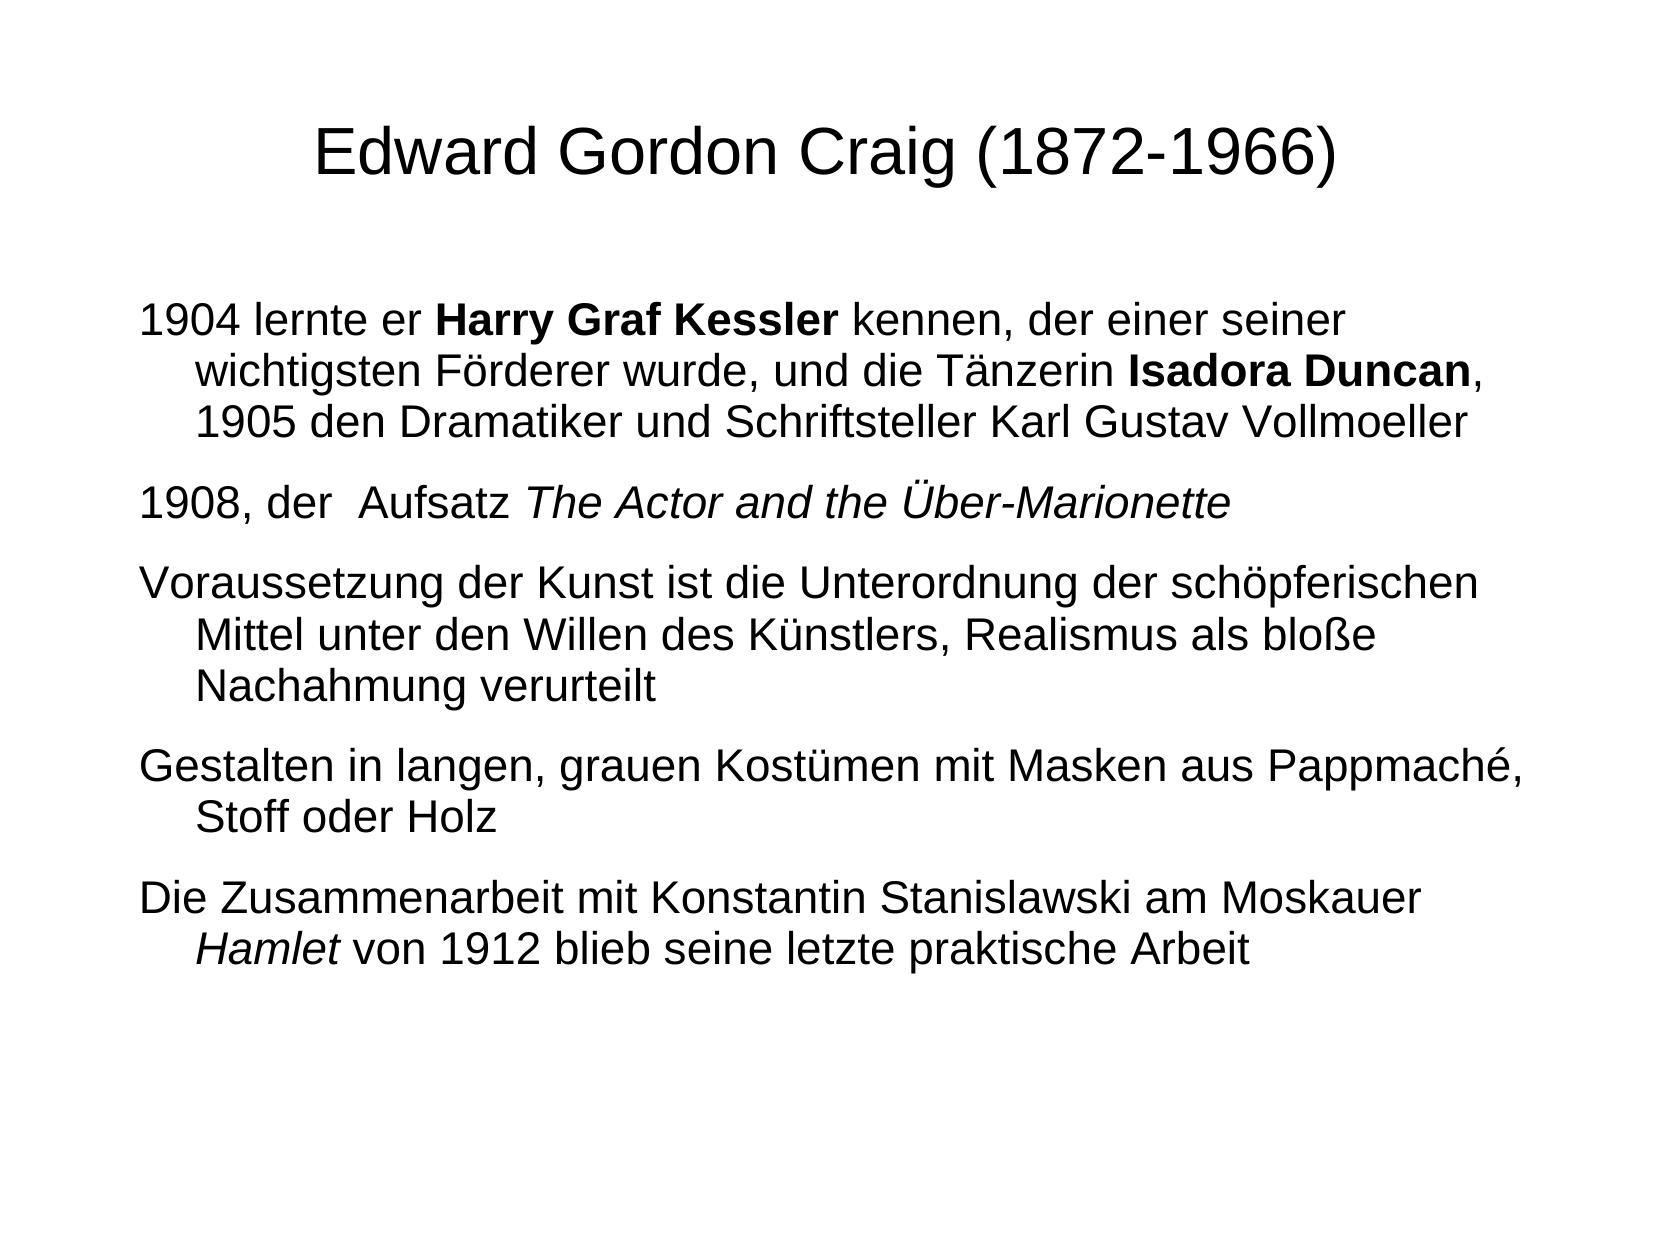

# Edward Gordon Craig (1872-1966)
1904 lernte er Harry Graf Kessler kennen, der einer seiner wichtigsten Förderer wurde, und die Tänzerin Isadora Duncan, 1905 den Dramatiker und Schriftsteller Karl Gustav Vollmoeller
1908, der Aufsatz The Actor and the Über-Marionette
Voraussetzung der Kunst ist die Unterordnung der schöpferischen Mittel unter den Willen des Künstlers, Realismus als bloße Nachahmung verurteilt
Gestalten in langen, grauen Kostümen mit Masken aus Pappmaché, Stoff oder Holz
Die Zusammenarbeit mit Konstantin Stanislawski am Moskauer Hamlet von 1912 blieb seine letzte praktische Arbeit